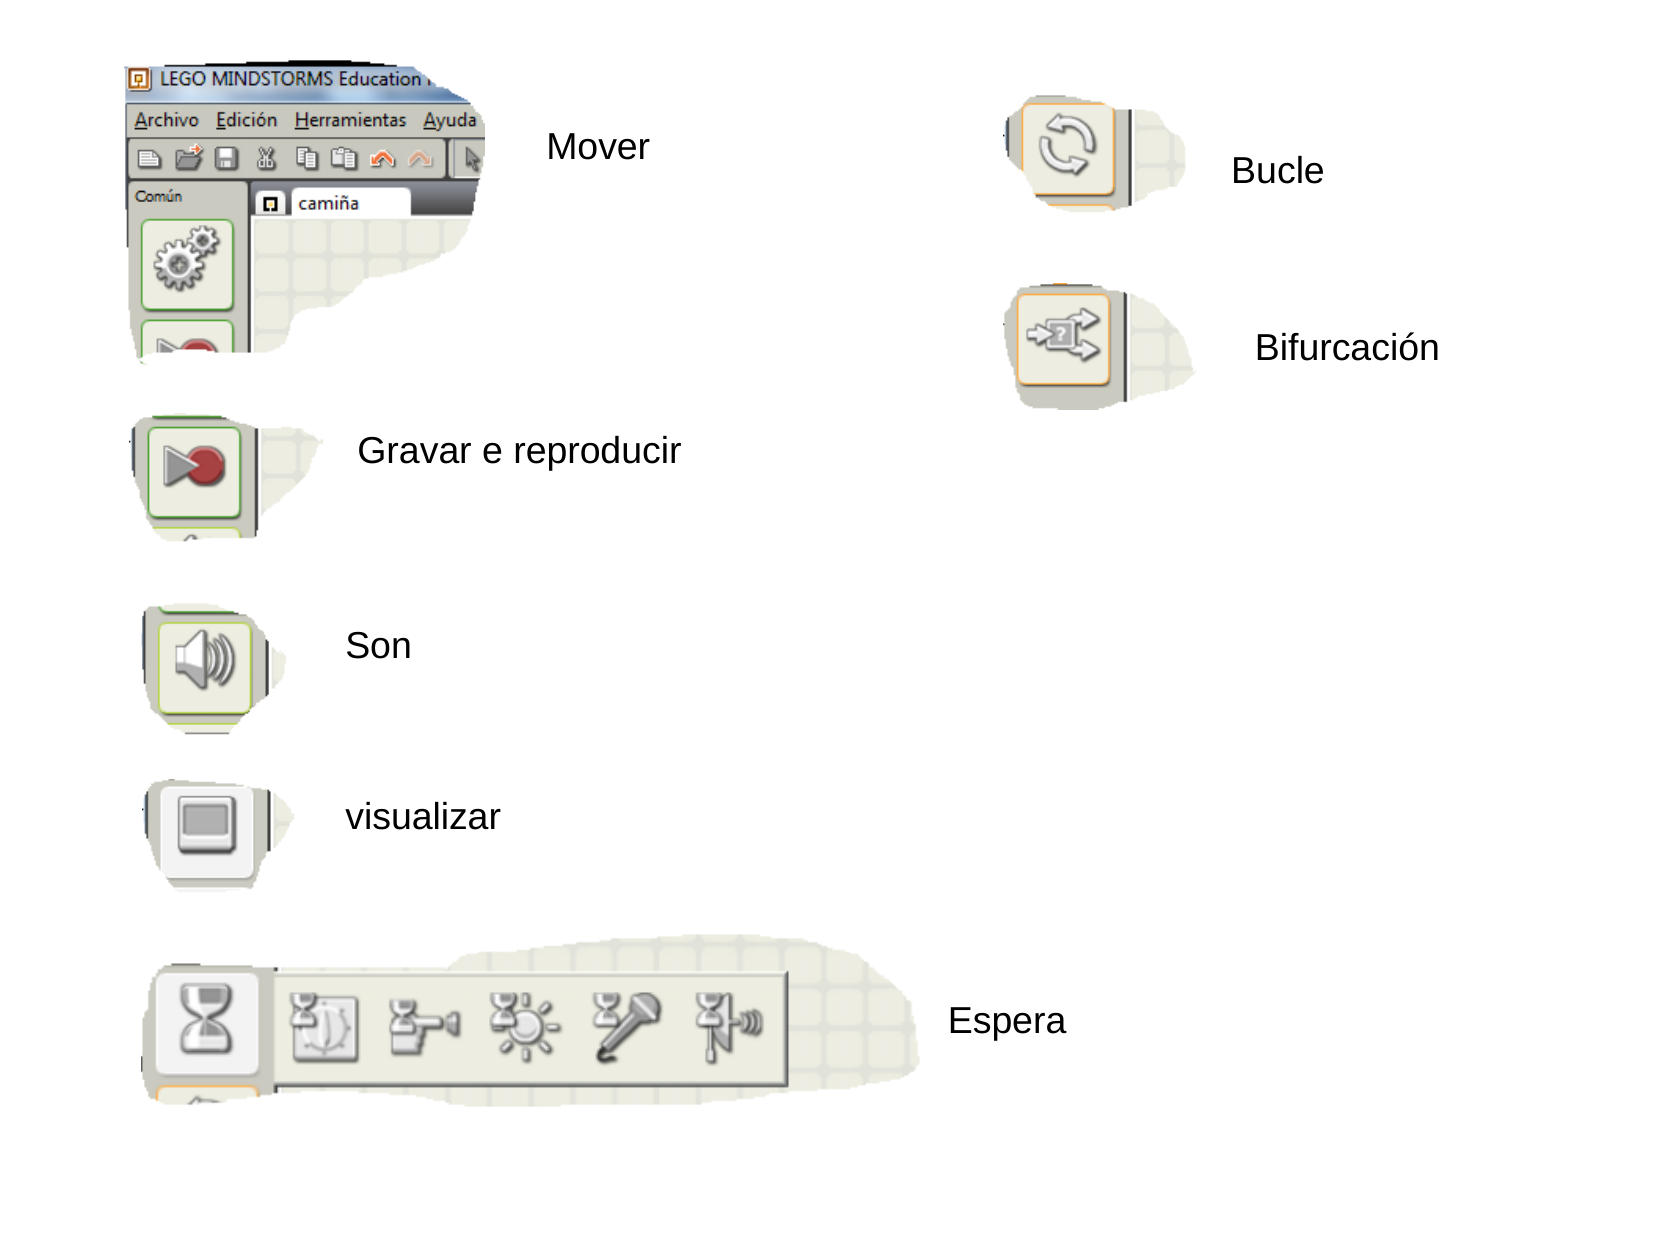

Mover
Bucle
Bifurcación
Gravar e reproducir
Son
visualizar
Espera